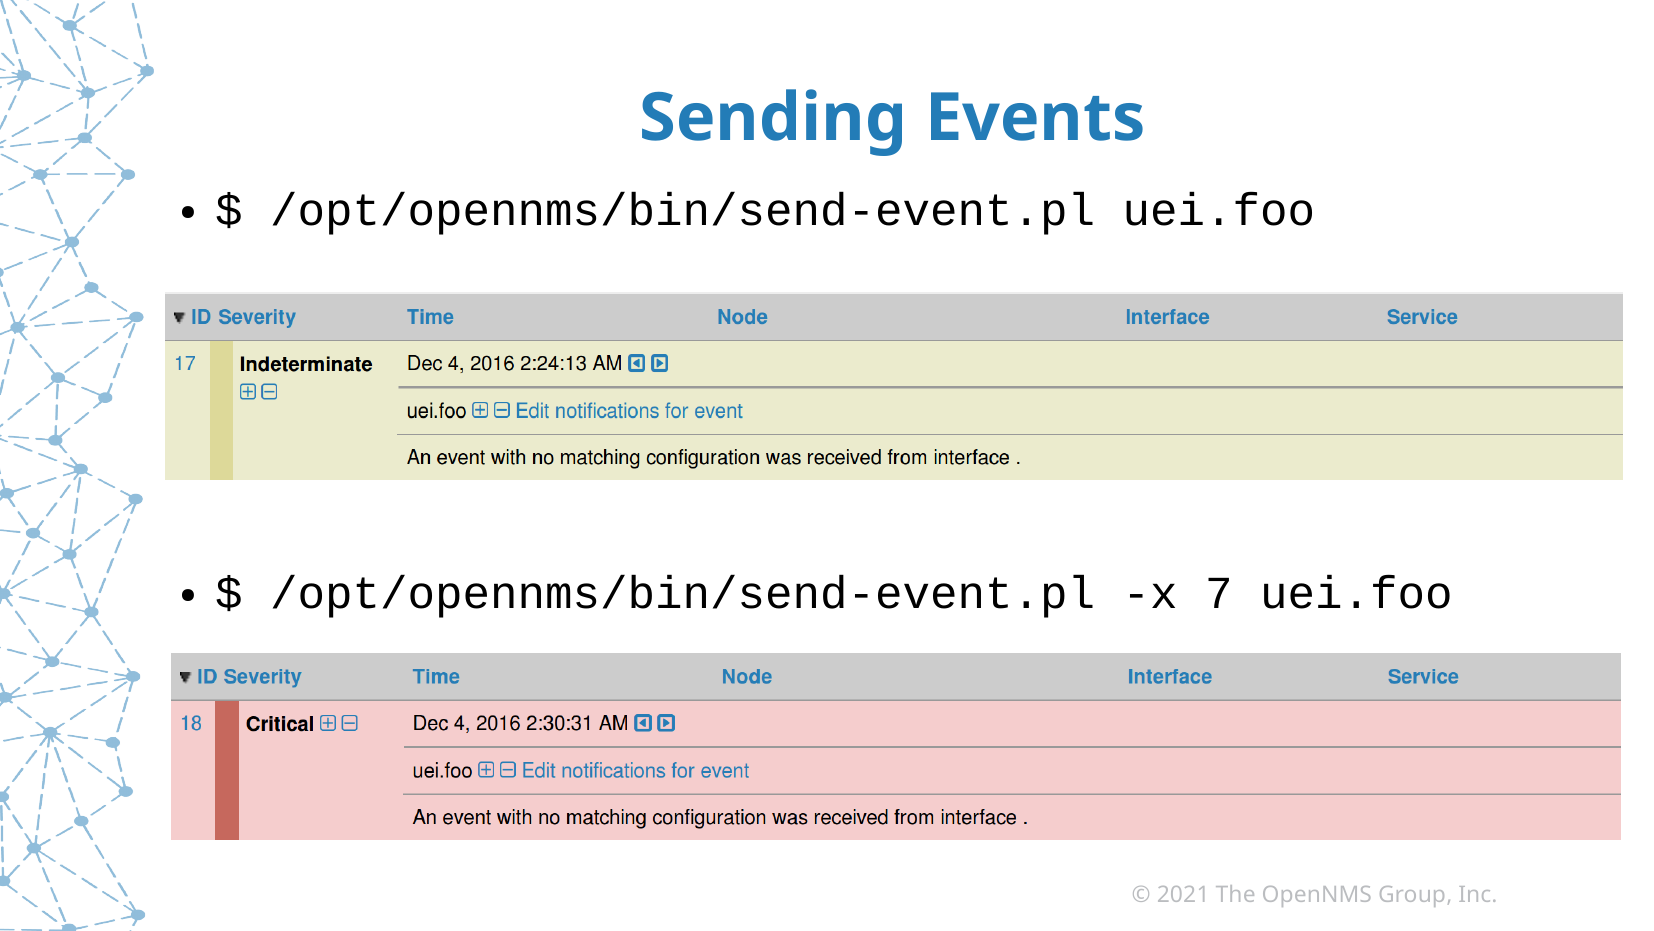

# Sending Events
$ /opt/opennms/bin/send-event.pl uei.foo
$ /opt/opennms/bin/send-event.pl -x 7 uei.foo